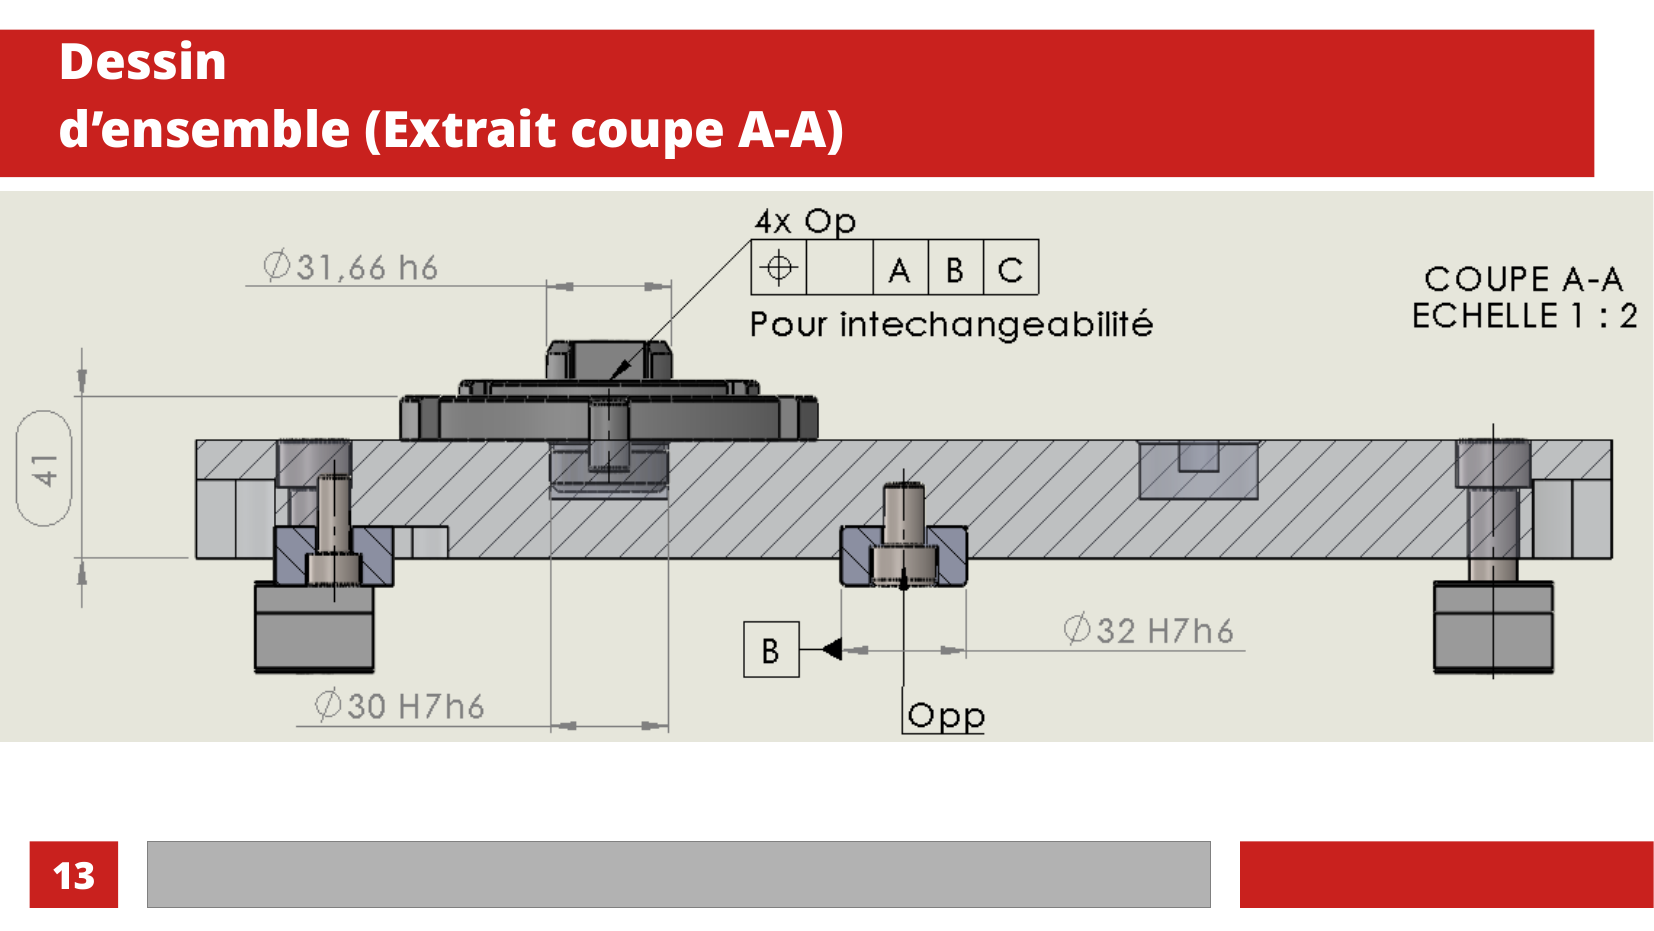

# Dessin d’ensemble (Extrait coupe A-A)
13